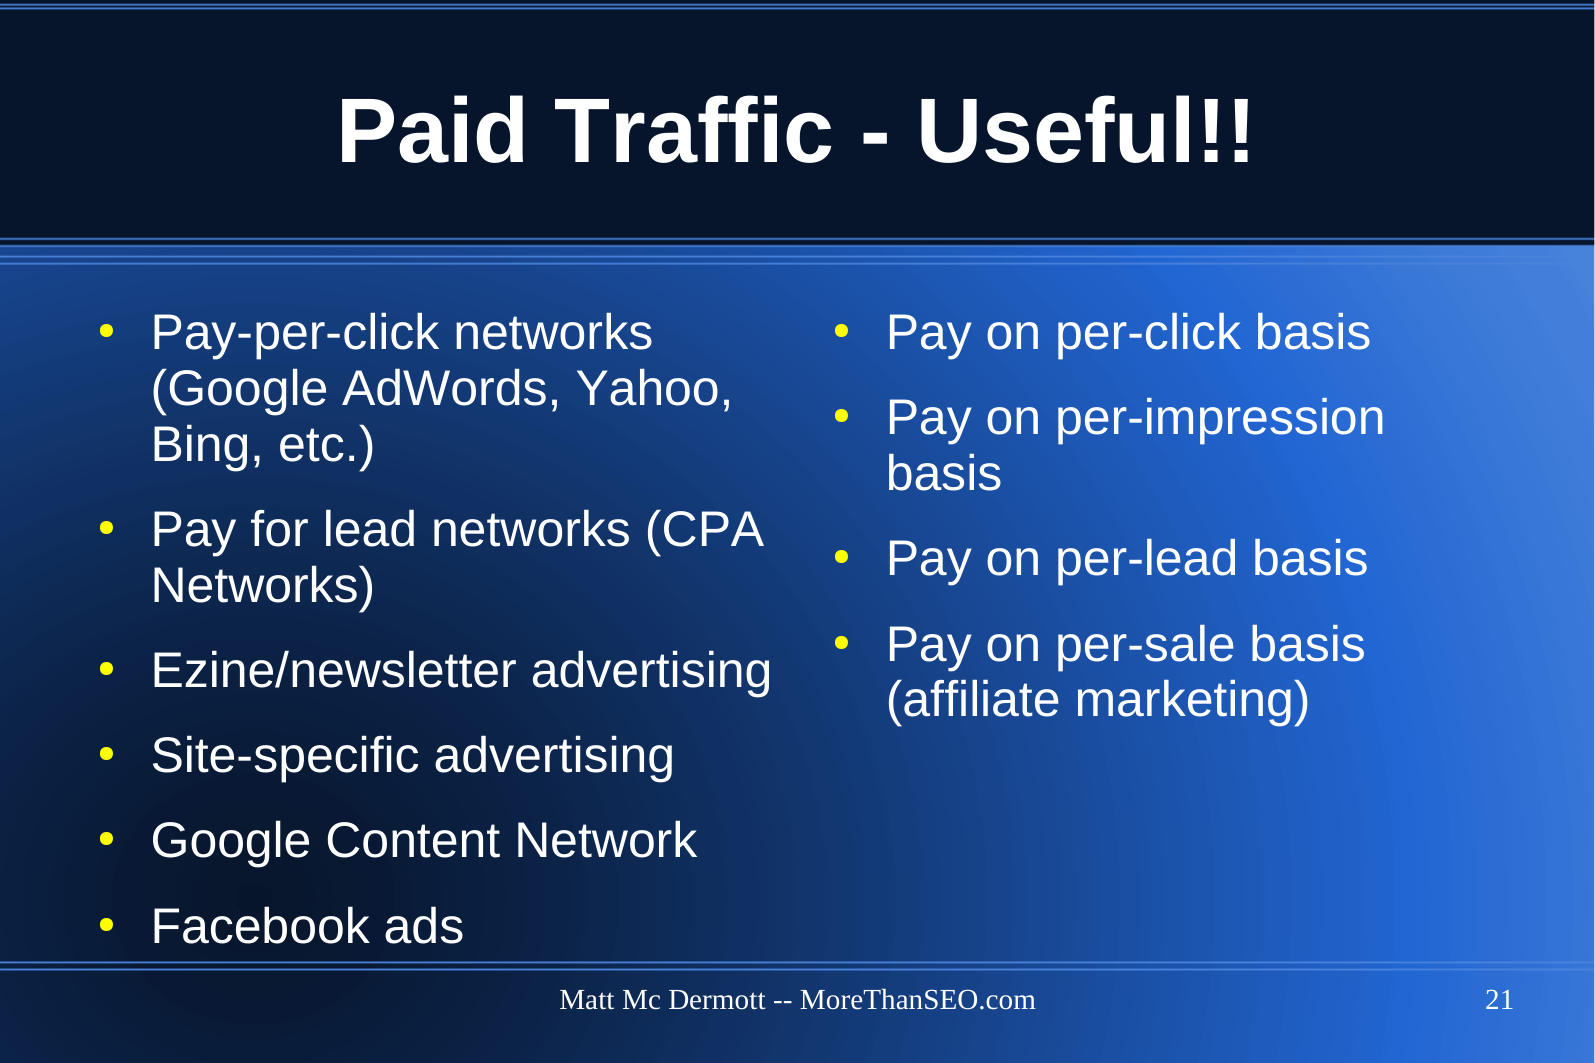

# Paid Traffic - Useful!!
Pay-per-click networks (Google AdWords, Yahoo, Bing, etc.)
Pay for lead networks (CPA Networks)
Ezine/newsletter advertising
Site-specific advertising
Google Content Network
Facebook ads
Pay on per-click basis
Pay on per-impression basis
Pay on per-lead basis
Pay on per-sale basis (affiliate marketing)
Matt Mc Dermott -- MoreThanSEO.com
21